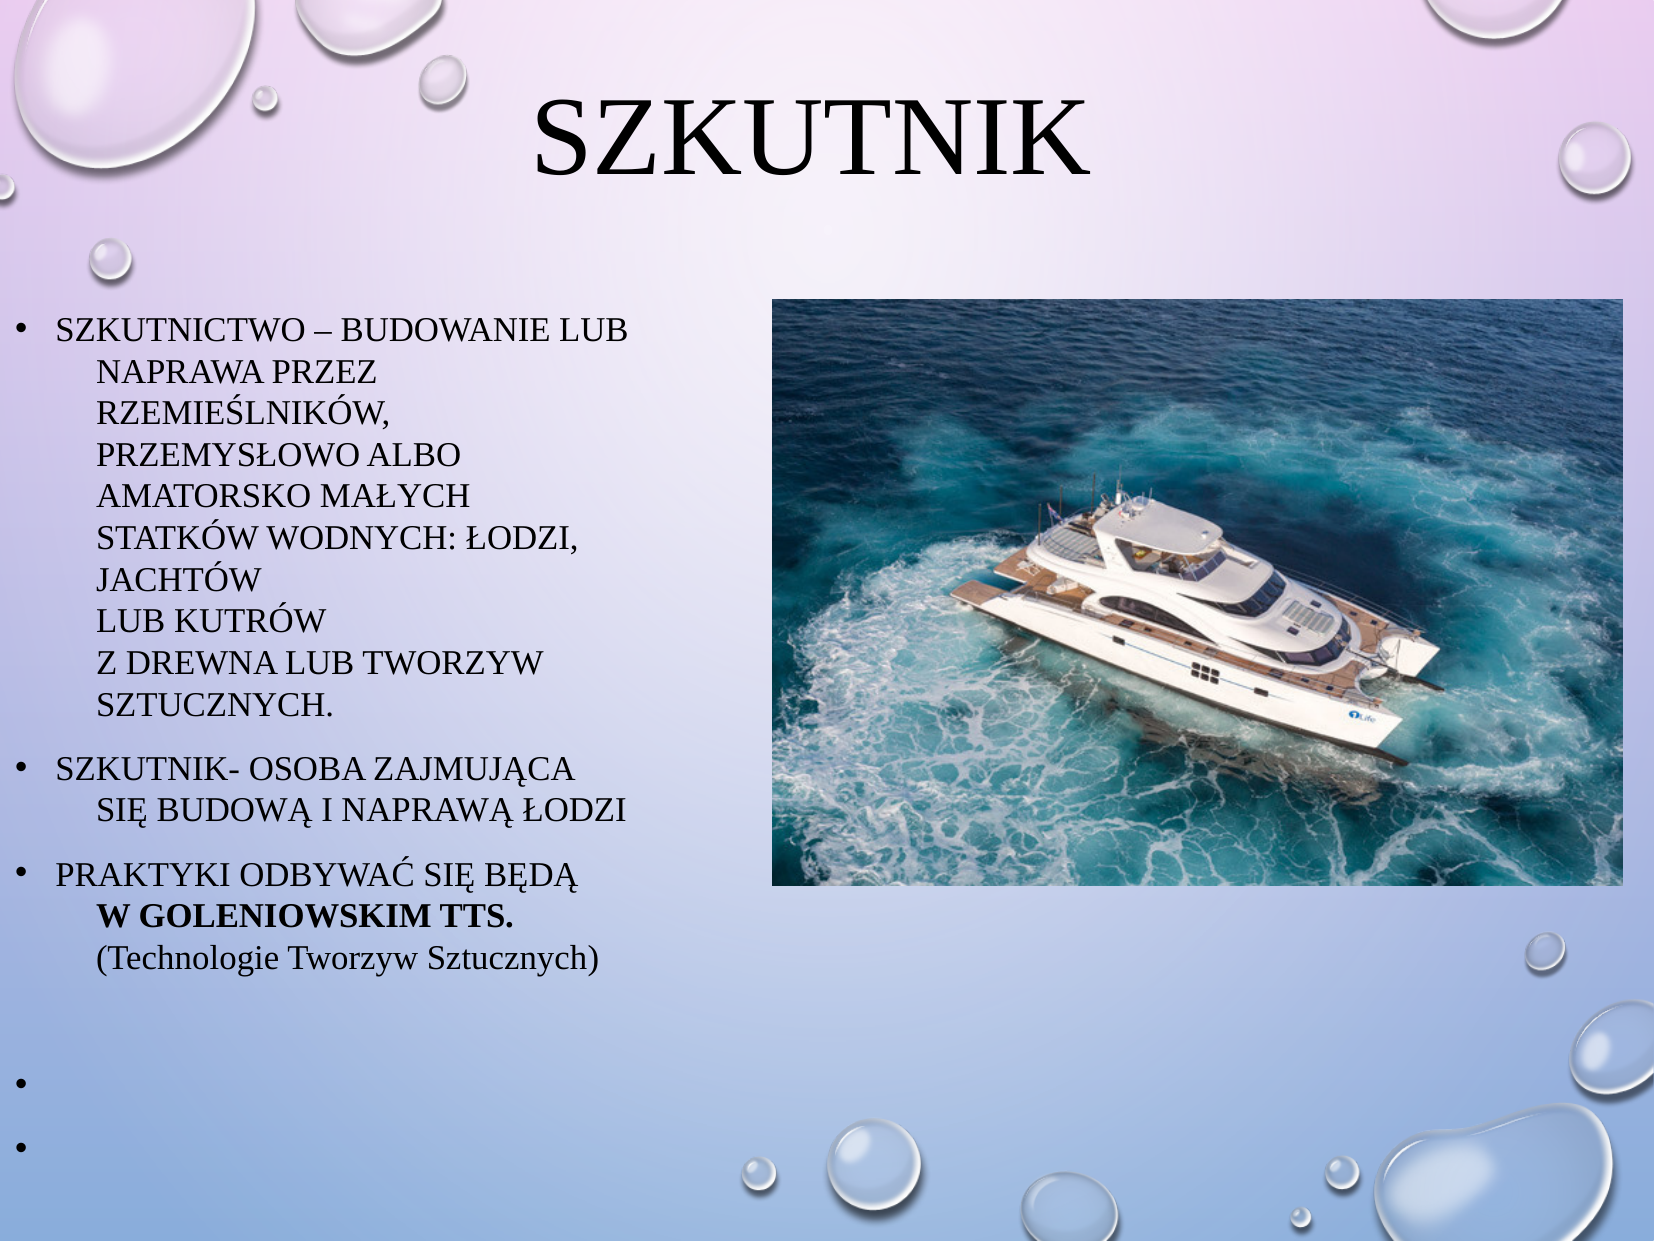

# Szkutnik
Szkutnictwo – budowanie lub naprawa przez rzemieślników, przemysłowo albo amatorsko małych statków wodnych: łodzi, jachtów
lub kutrów
z drewna lub tworzyw sztucznych.
Szkutnik- osoba zajmująca się budową i naprawą łodzi
Praktyki odbywać się będą
w Goleniowskim TTS. (Technologie Tworzyw Sztucznych)